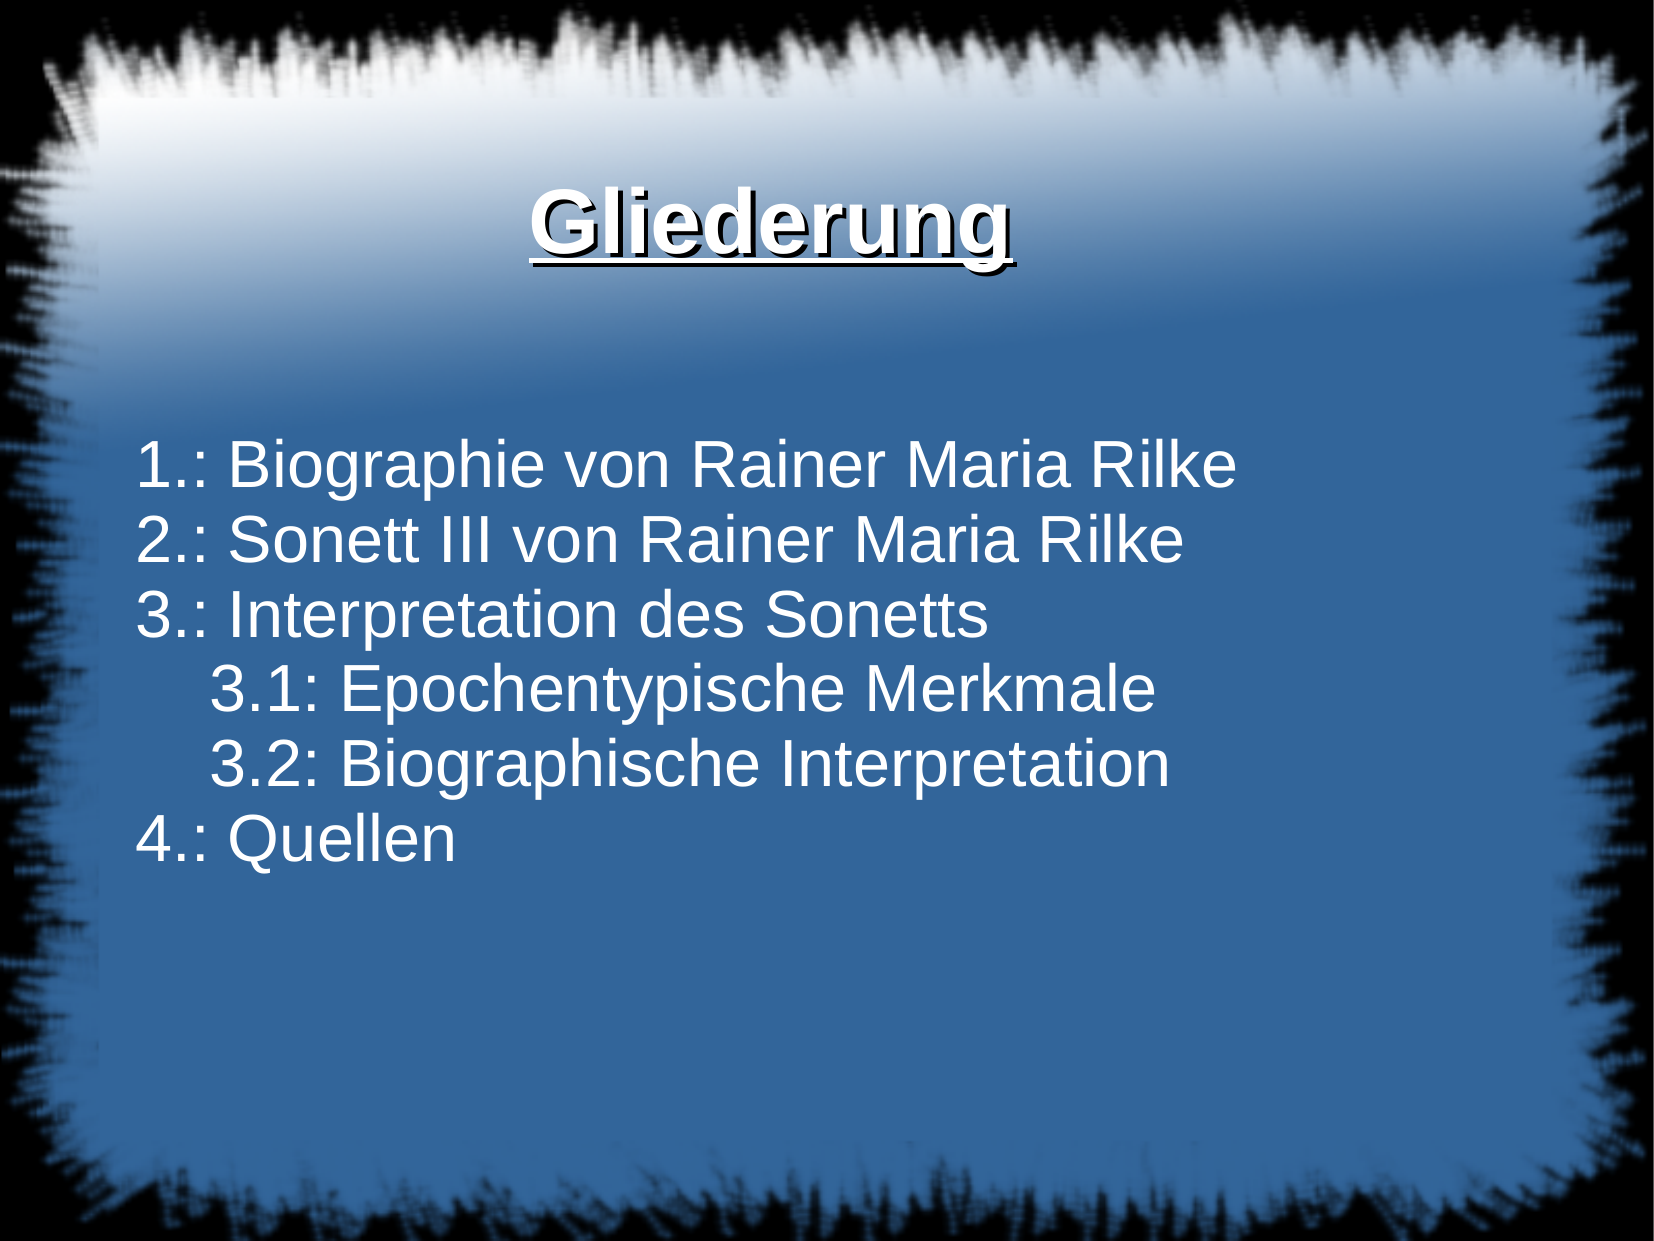

# Gliederung
1.: Biographie von Rainer Maria Rilke
2.: Sonett III von Rainer Maria Rilke
3.: Interpretation des Sonetts
	3.1: Epochentypische Merkmale
	3.2: Biographische Interpretation
4.: Quellen